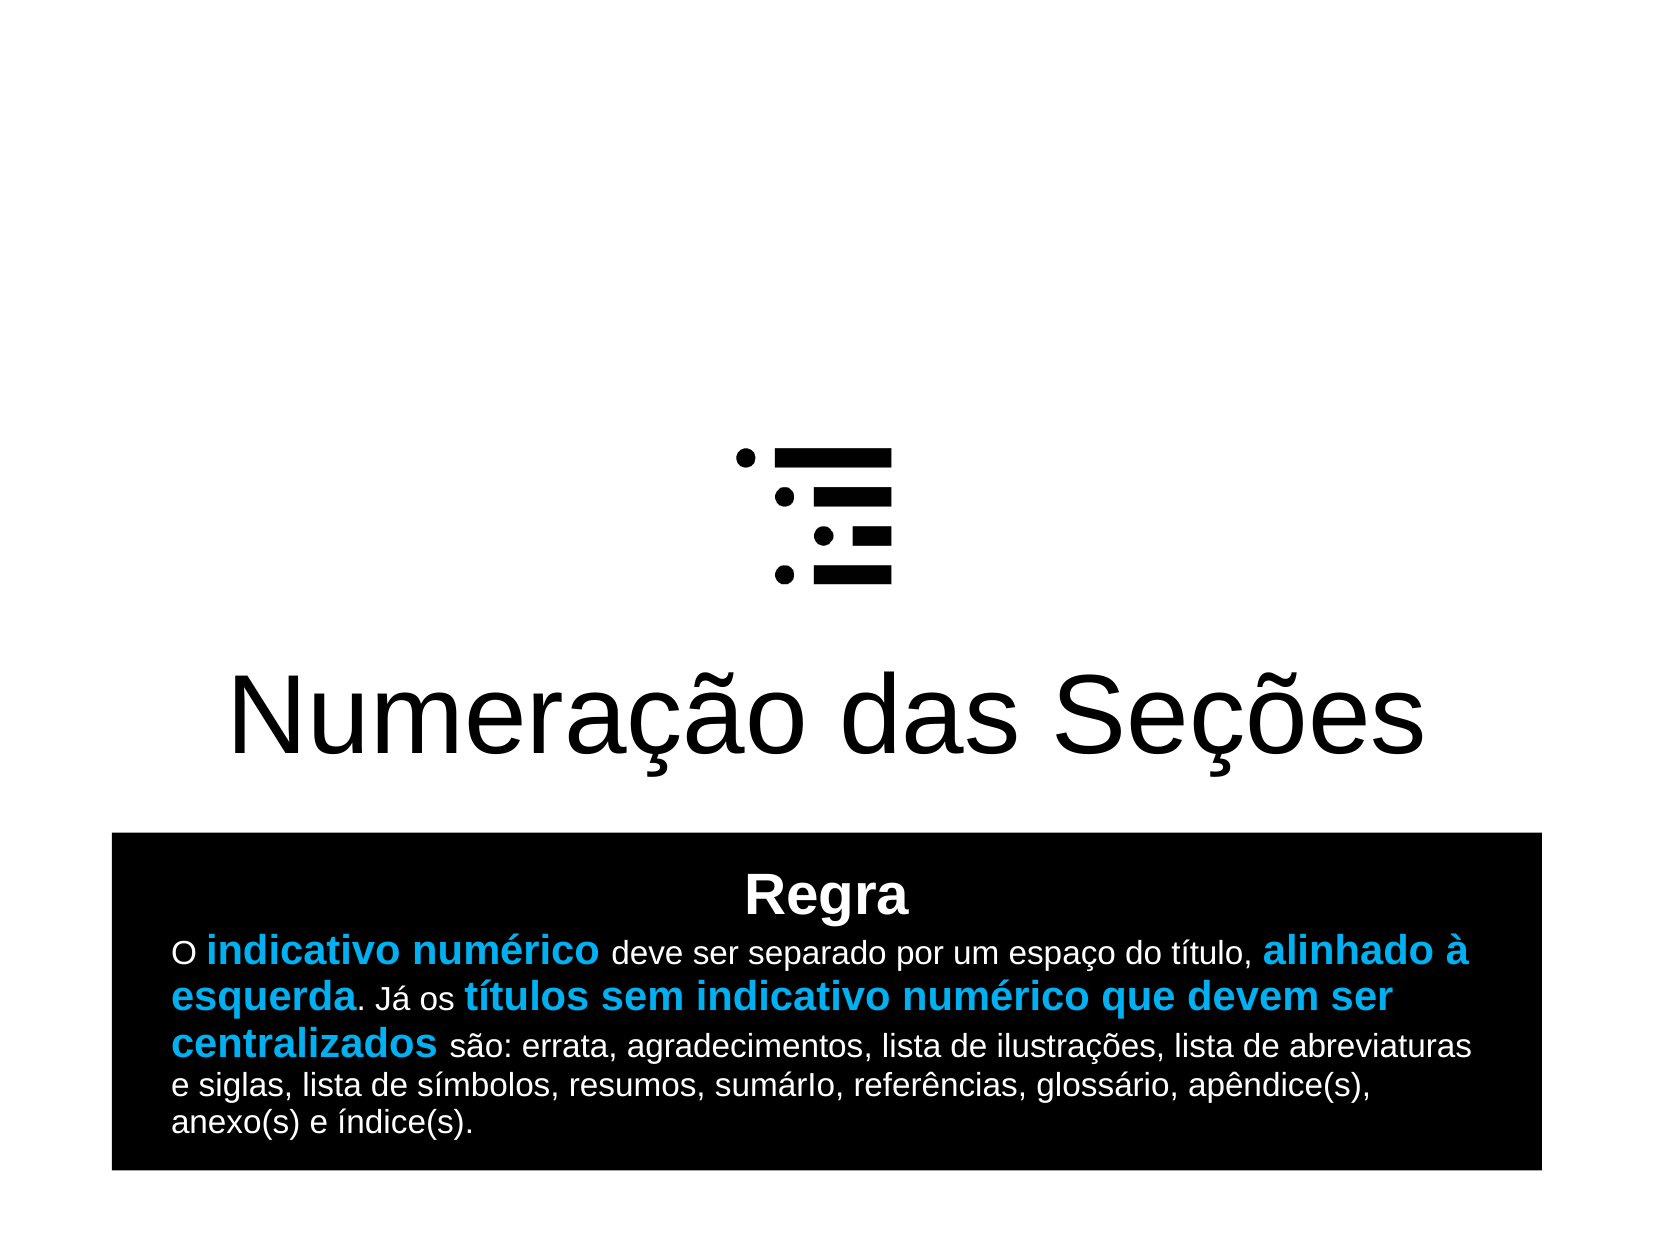

# Numeração das Seções
Regra
O indicativo numérico deve ser separado por um espaço do título, alinhado à esquerda. Já os títulos sem indicativo numérico que devem ser centralizados são: errata, agradecimentos, lista de ilustrações, lista de abreviaturas e siglas, lista de símbolos, resumos, sumárIo, referências, glossário, apêndice(s), anexo(s) e índice(s).